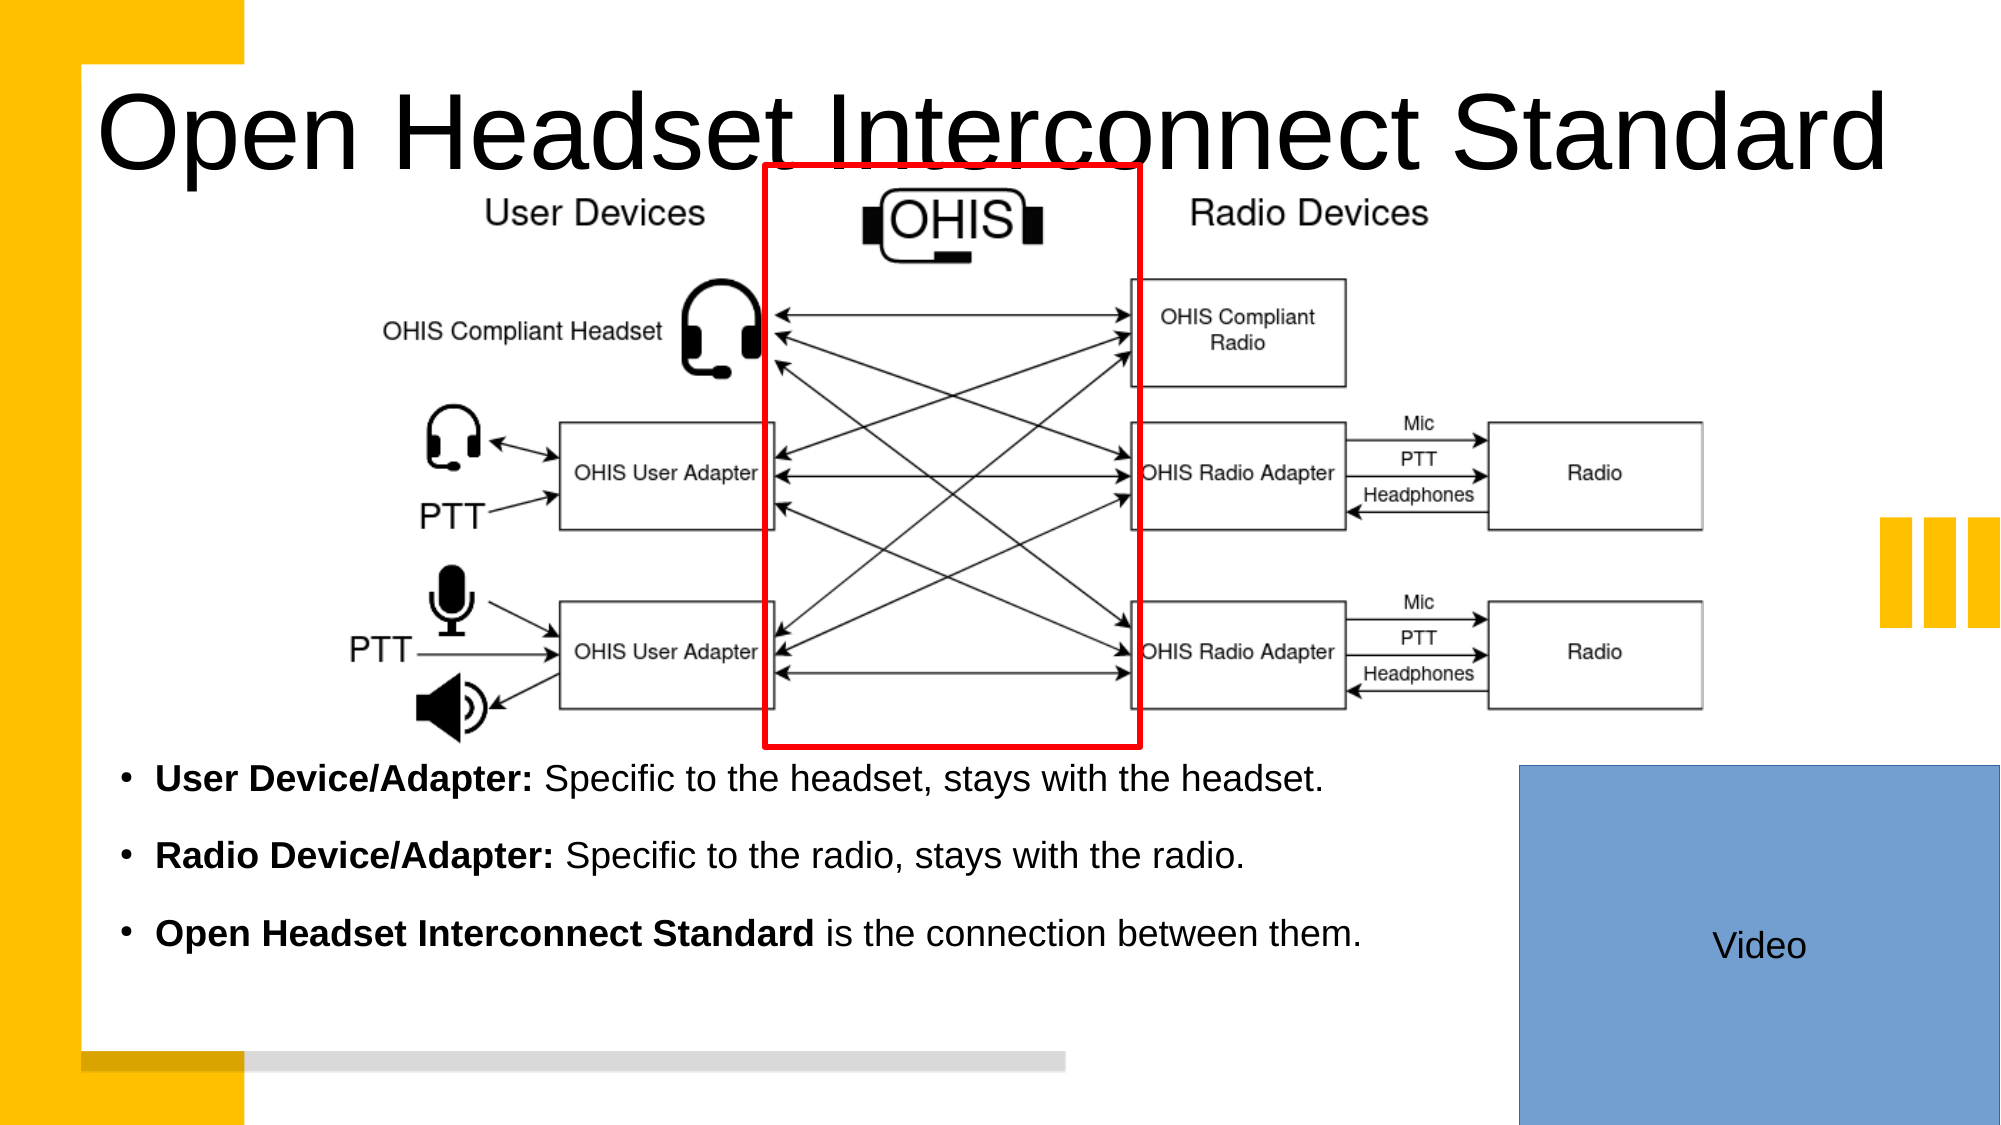

Video
Open Headset Interconnect Standard
User Device/Adapter: Specific to the headset, stays with the headset.
Radio Device/Adapter: Specific to the radio, stays with the radio.
Open Headset Interconnect Standard is the connection between them.